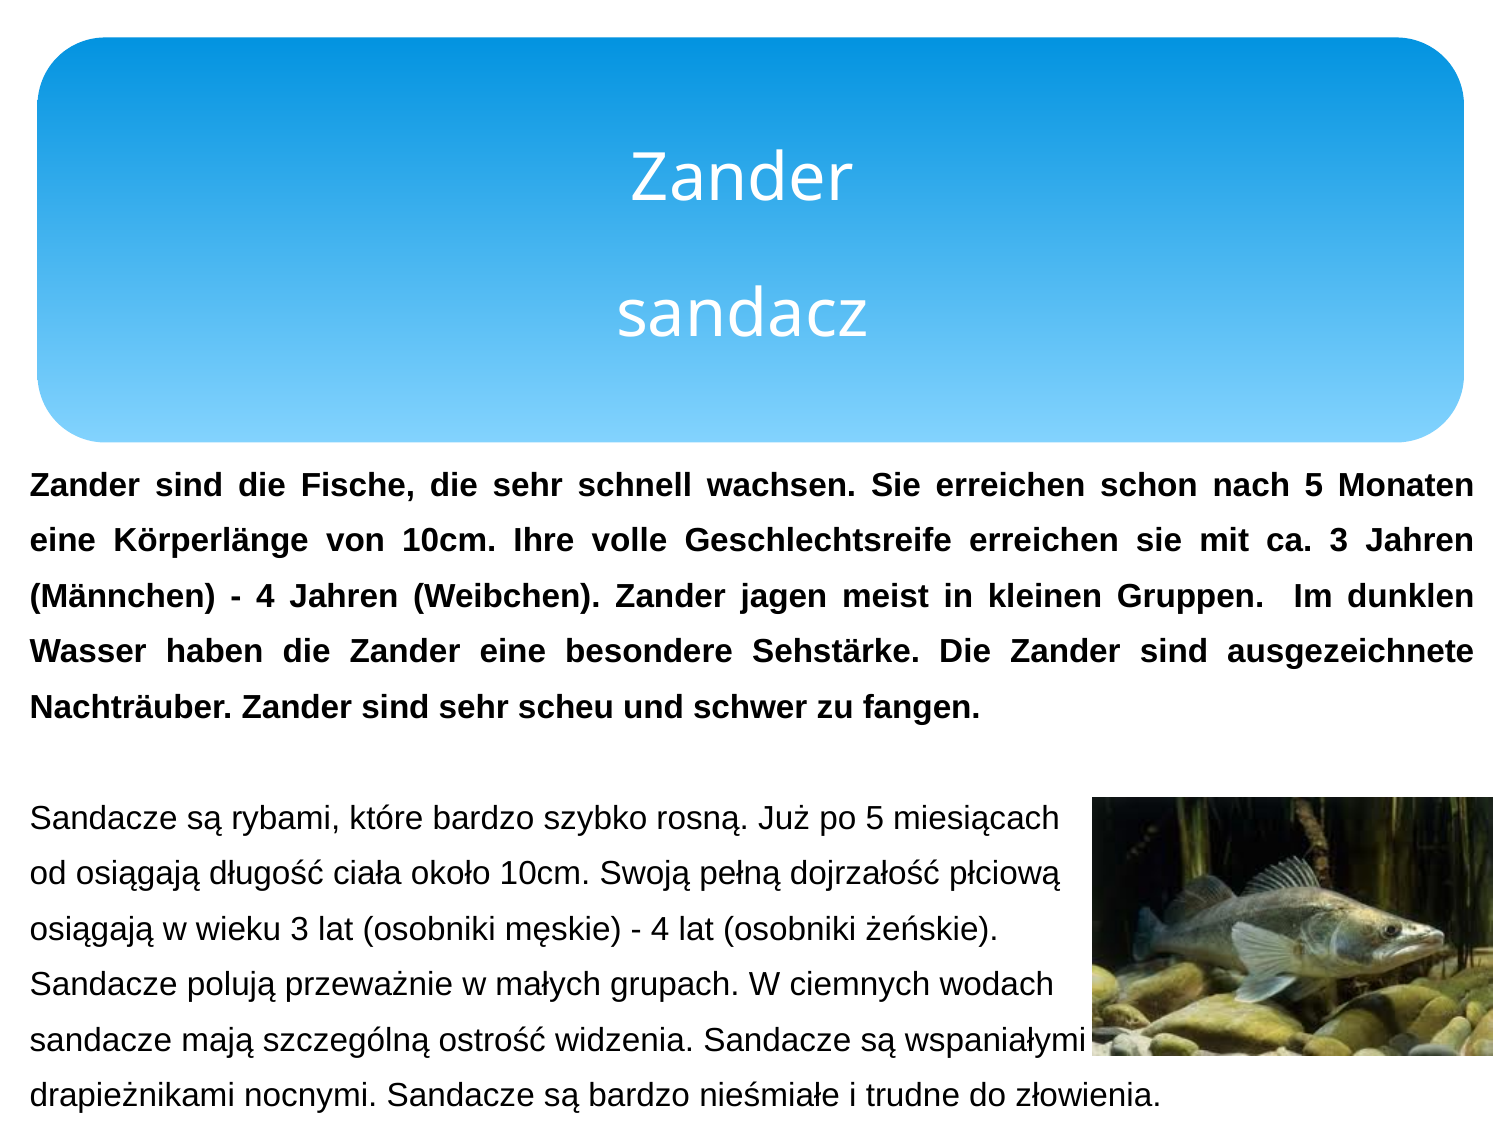

# Zander sandacz
Zander sind die Fische, die sehr schnell wachsen. Sie erreichen schon nach 5 Monaten eine Körperlänge von 10cm. Ihre volle Geschlechtsreife erreichen sie mit ca. 3 Jahren (Männchen) - 4 Jahren (Weibchen). Zander jagen meist in kleinen Gruppen. Im dunklen Wasser haben die Zander eine besondere Sehstärke. Die Zander sind ausgezeichnete Nachträuber. Zander sind sehr scheu und schwer zu fangen.
Sandacze są rybami, które bardzo szybko rosną. Już po 5 miesiącach
od osiągają długość ciała około 10cm. Swoją pełną dojrzałość płciową
osiągają w wieku 3 lat (osobniki męskie) - 4 lat (osobniki żeńskie).
Sandacze polują przeważnie w małych grupach. W ciemnych wodach
sandacze mają szczególną ostrość widzenia. Sandacze są wspaniałymi
drapieżnikami nocnymi. Sandacze są bardzo nieśmiałe i trudne do złowienia.